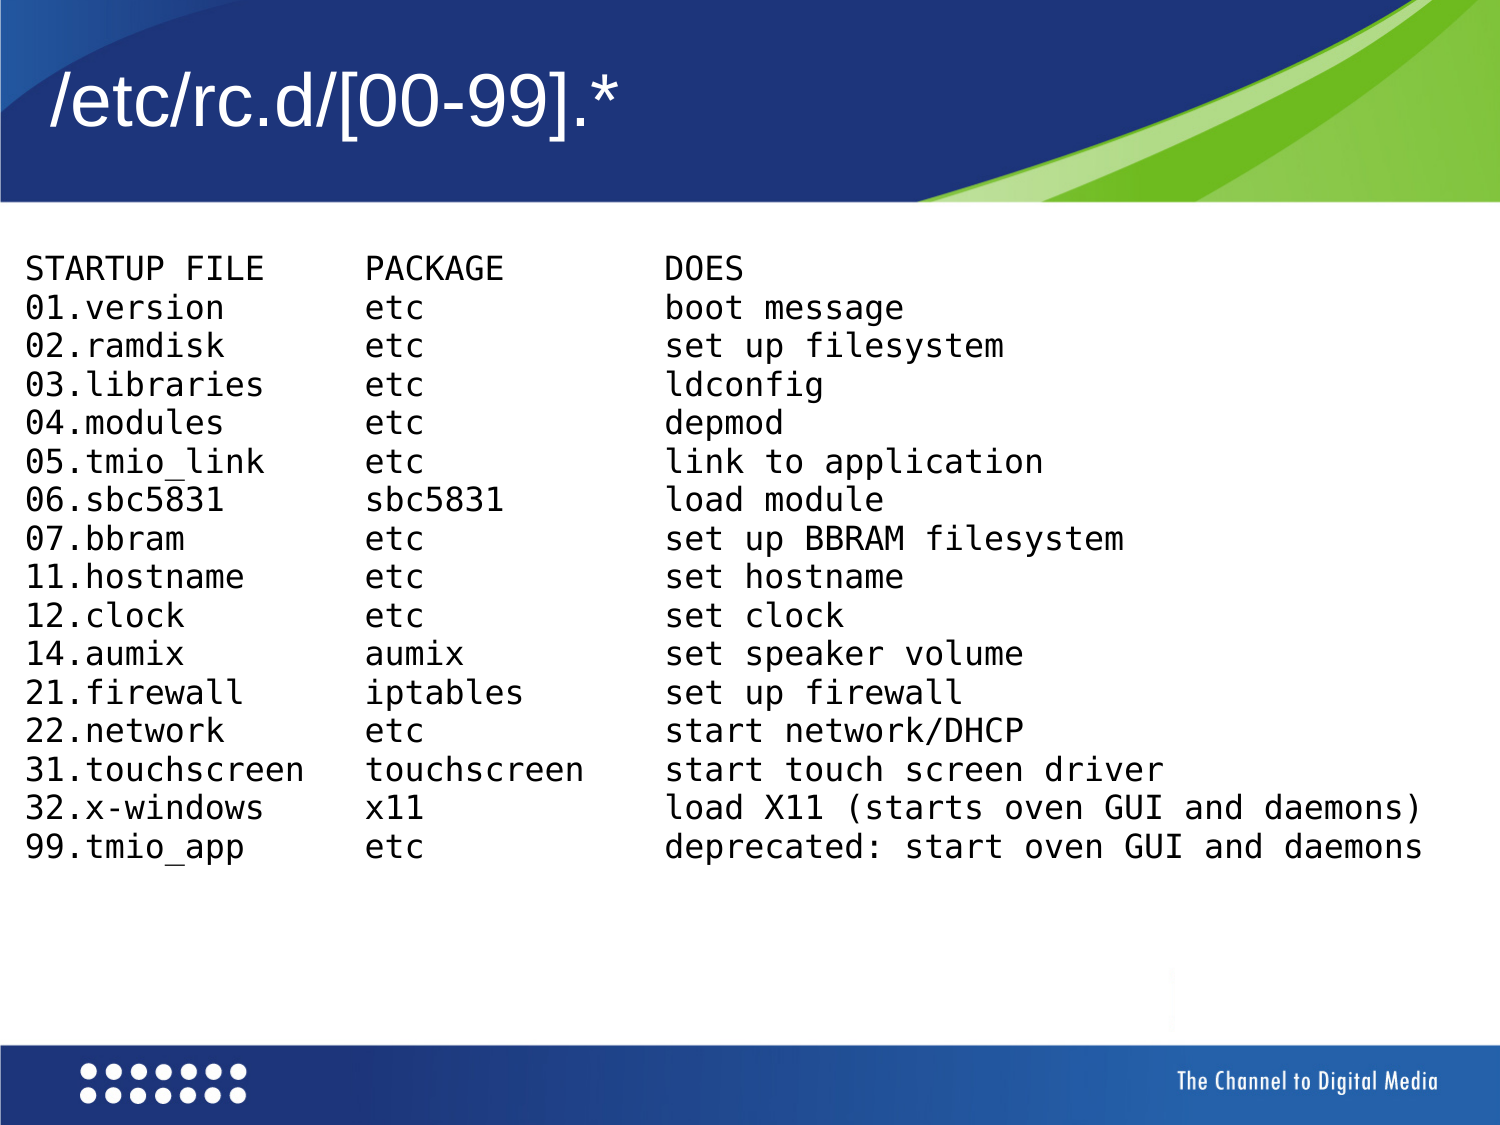

# /etc/rc.d/[00-99].*
STARTUP FILE PACKAGE DOES
01.version etc boot message
02.ramdisk etc set up filesystem
03.libraries etc ldconfig
04.modules etc depmod
05.tmio_link etc link to application
06.sbc5831 sbc5831 load module
07.bbram etc set up BBRAM filesystem
11.hostname etc set hostname
12.clock etc set clock
14.aumix aumix set speaker volume
21.firewall iptables set up firewall
22.network etc start network/DHCP
31.touchscreen touchscreen start touch screen driver
32.x-windows x11 load X11 (starts oven GUI and daemons)
99.tmio_app etc deprecated: start oven GUI and daemons